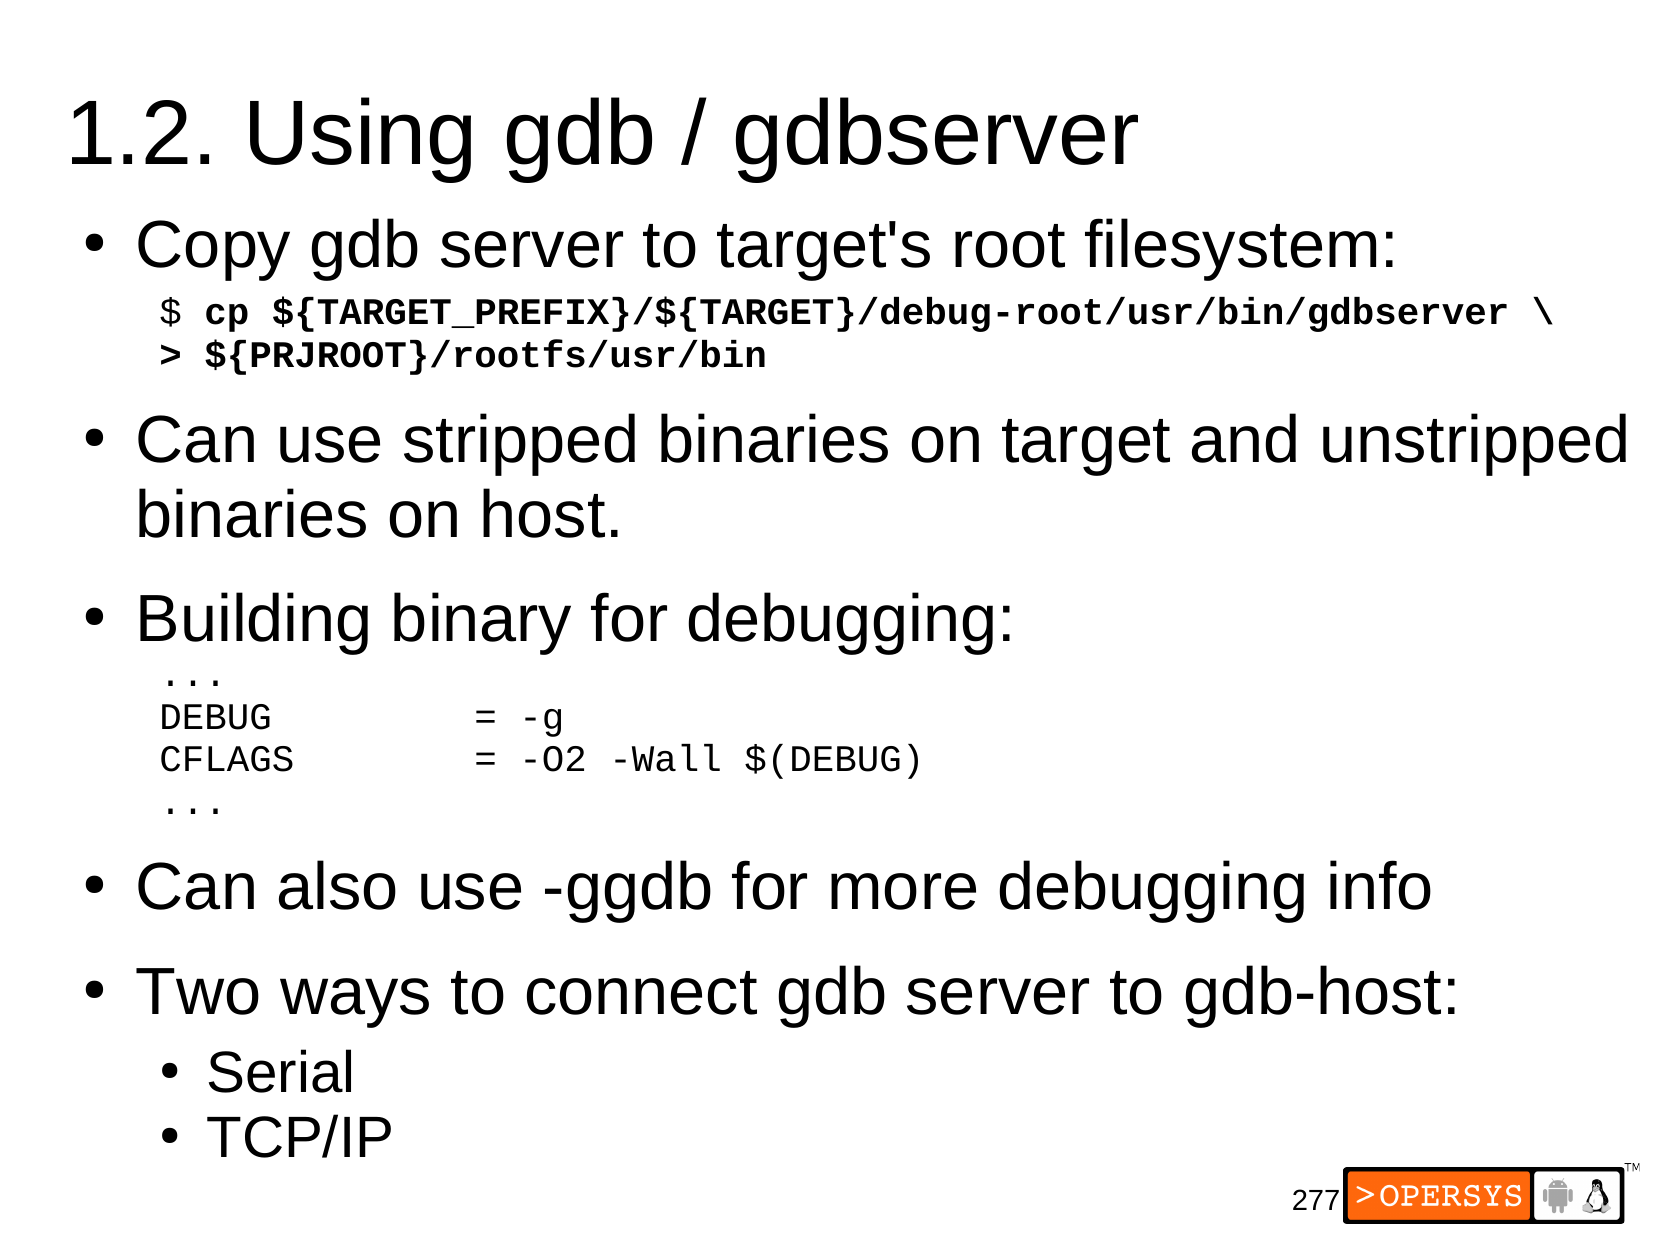

1.2. Using gdb / gdbserver
# Copy gdb server to target's root filesystem:
$ cp ${TARGET_PREFIX}/${TARGET}/debug-root/usr/bin/gdbserver \
> ${PRJROOT}/rootfs/usr/bin
Can use stripped binaries on target and unstripped binaries on host.
Building binary for debugging:
...
DEBUG = -g
CFLAGS = -O2 -Wall $(DEBUG)
...
Can also use -ggdb for more debugging info
Two ways to connect gdb server to gdb-host:
Serial
TCP/IP